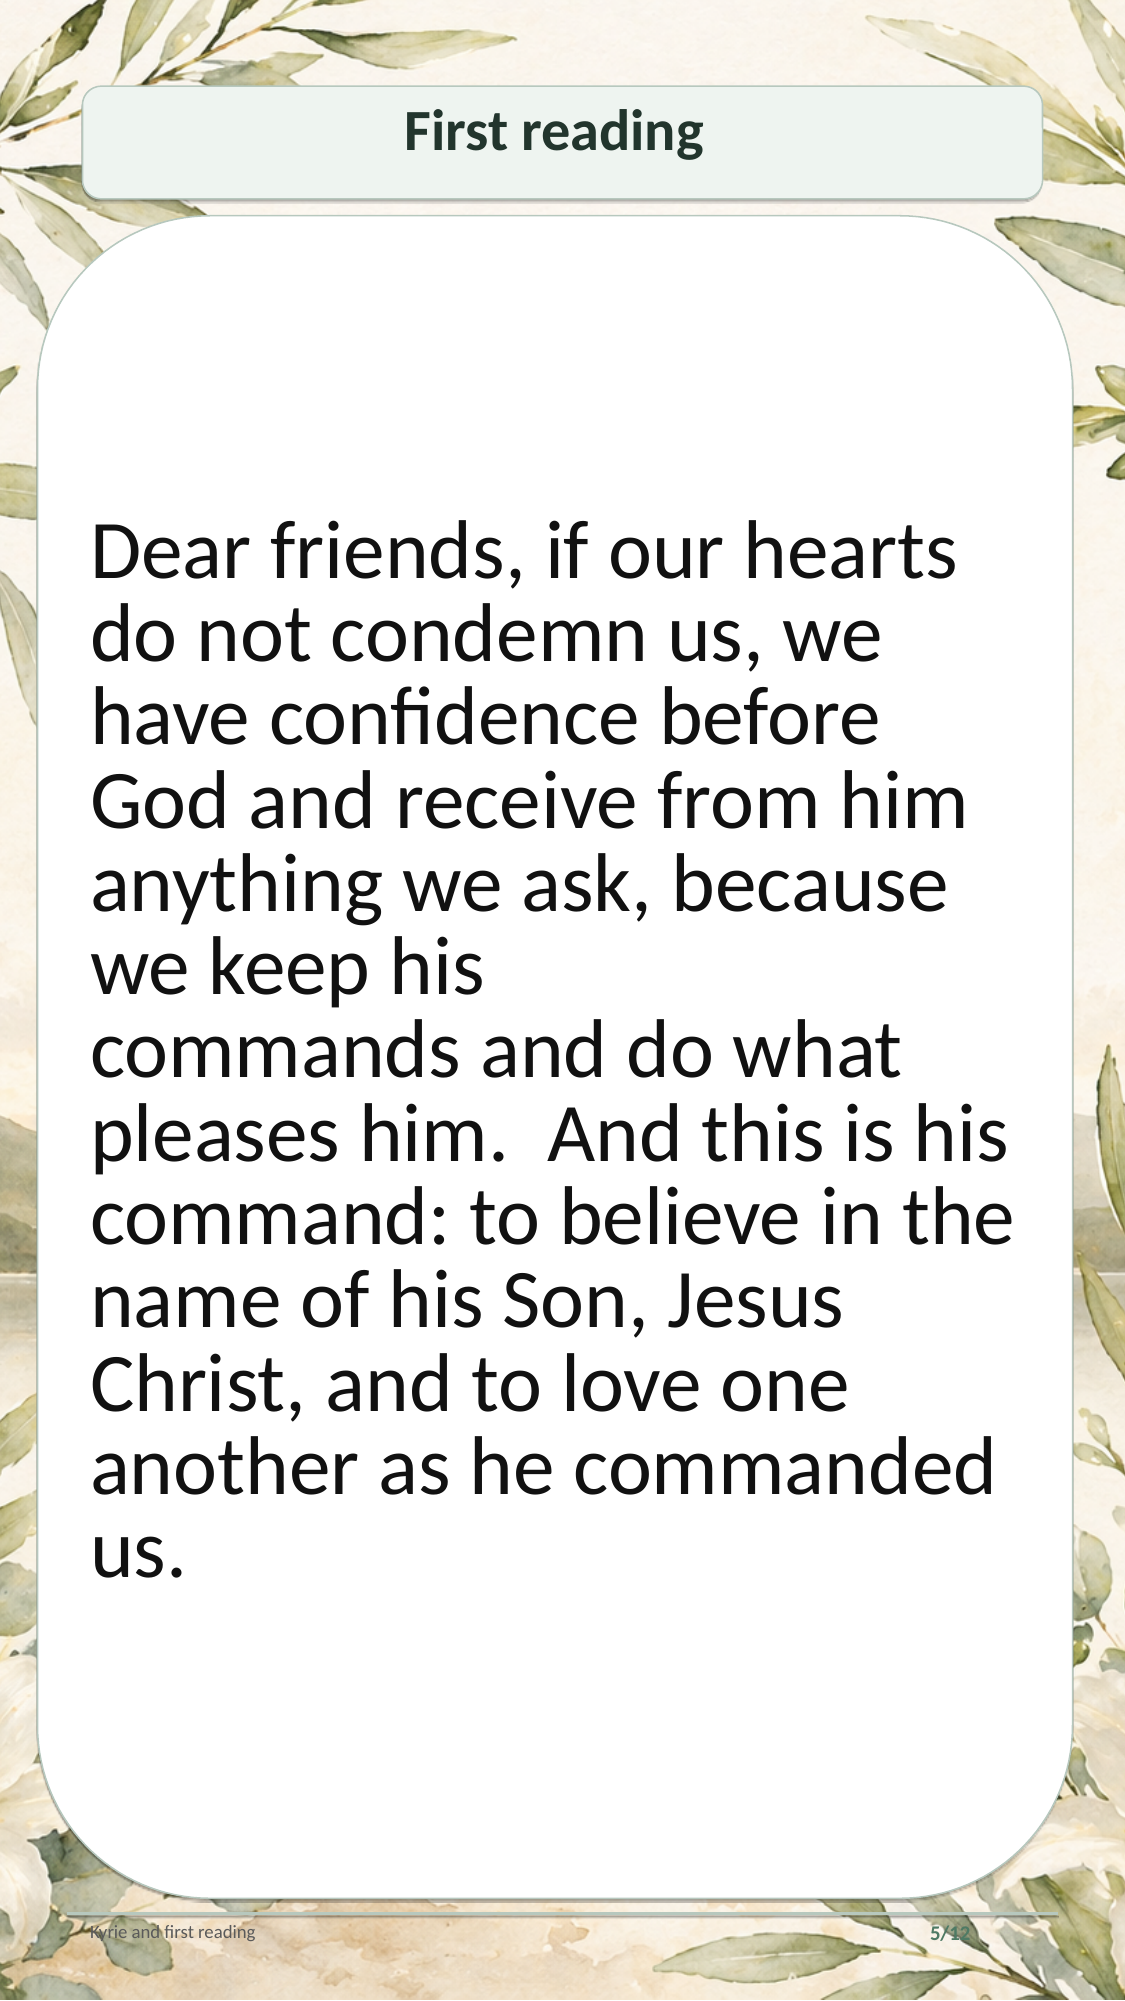

First reading
Dear friends, if our hearts do not condemn us, we have confidence before God and receive from him anything we ask, because we keep his commands and do what pleases him.  And this is his command: to believe in the name of his Son, Jesus Christ, and to love one another as he commanded us.
Kyrie and first reading
5/12